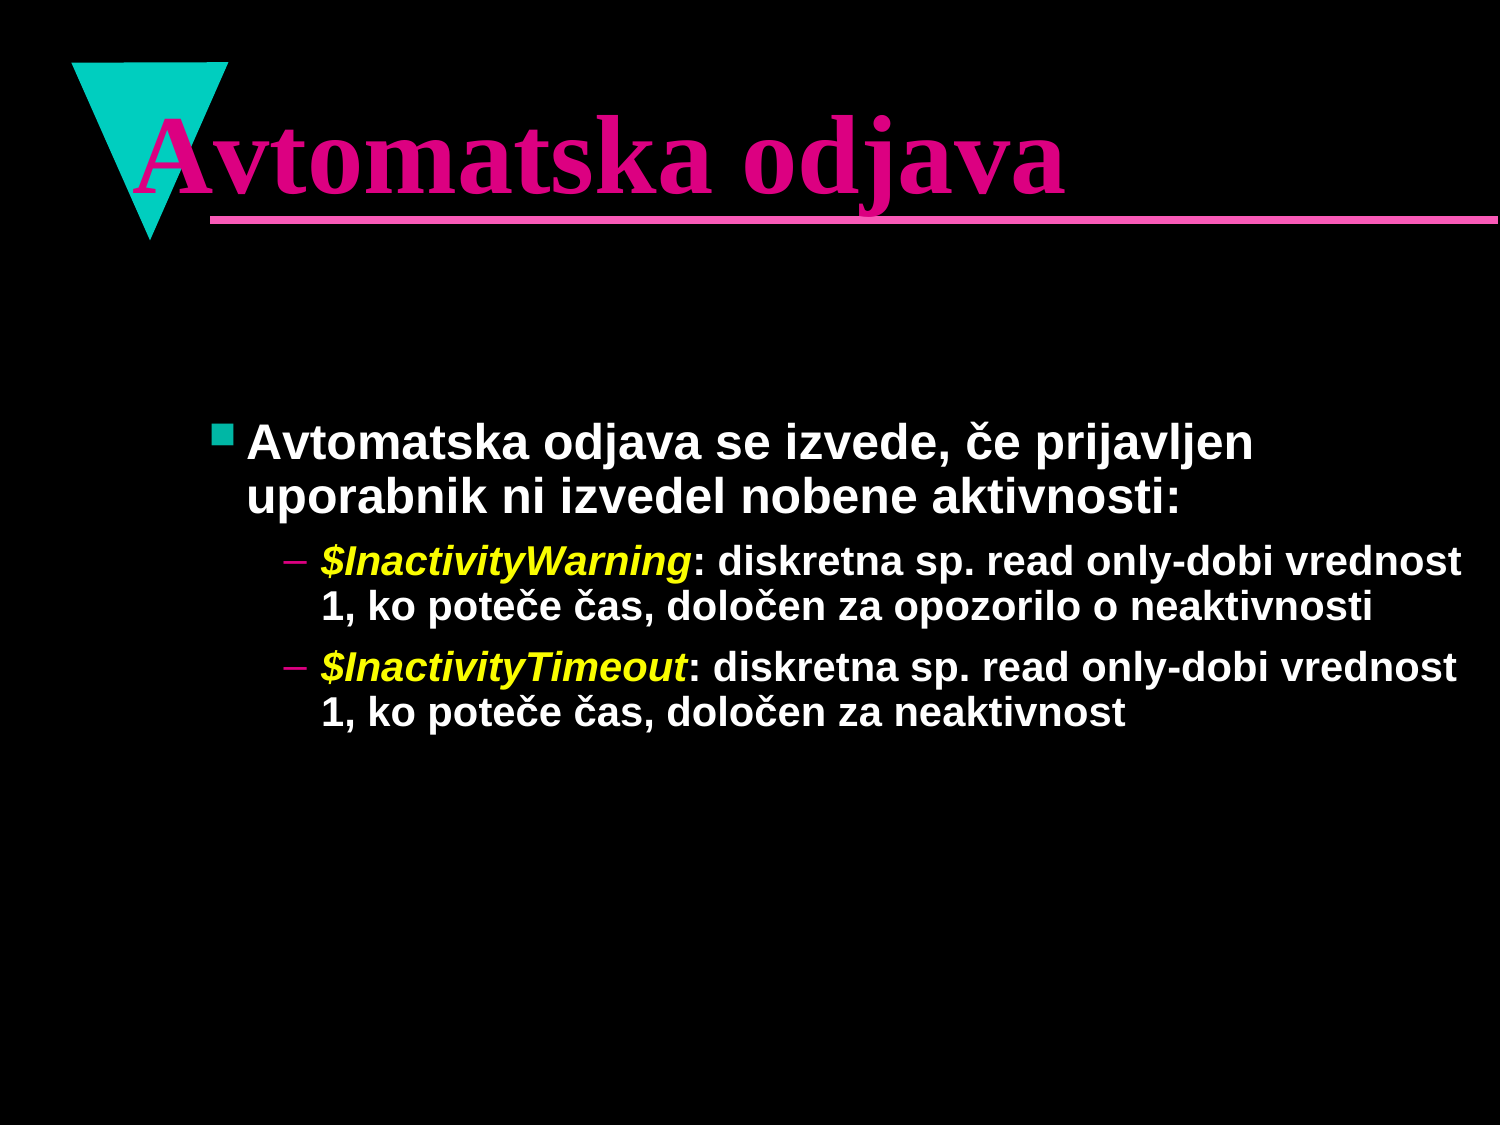

# Avtomatska odjava
Avtomatska odjava se izvede, če prijavljen uporabnik ni izvedel nobene aktivnosti:
$InactivityWarning: diskretna sp. read only-dobi vrednost 1, ko poteče čas, določen za opozorilo o neaktivnosti
$InactivityTimeout: diskretna sp. read only-dobi vrednost 1, ko poteče čas, določen za neaktivnost
Varnost, zaščita aplikacije in omejitve dostopa
4